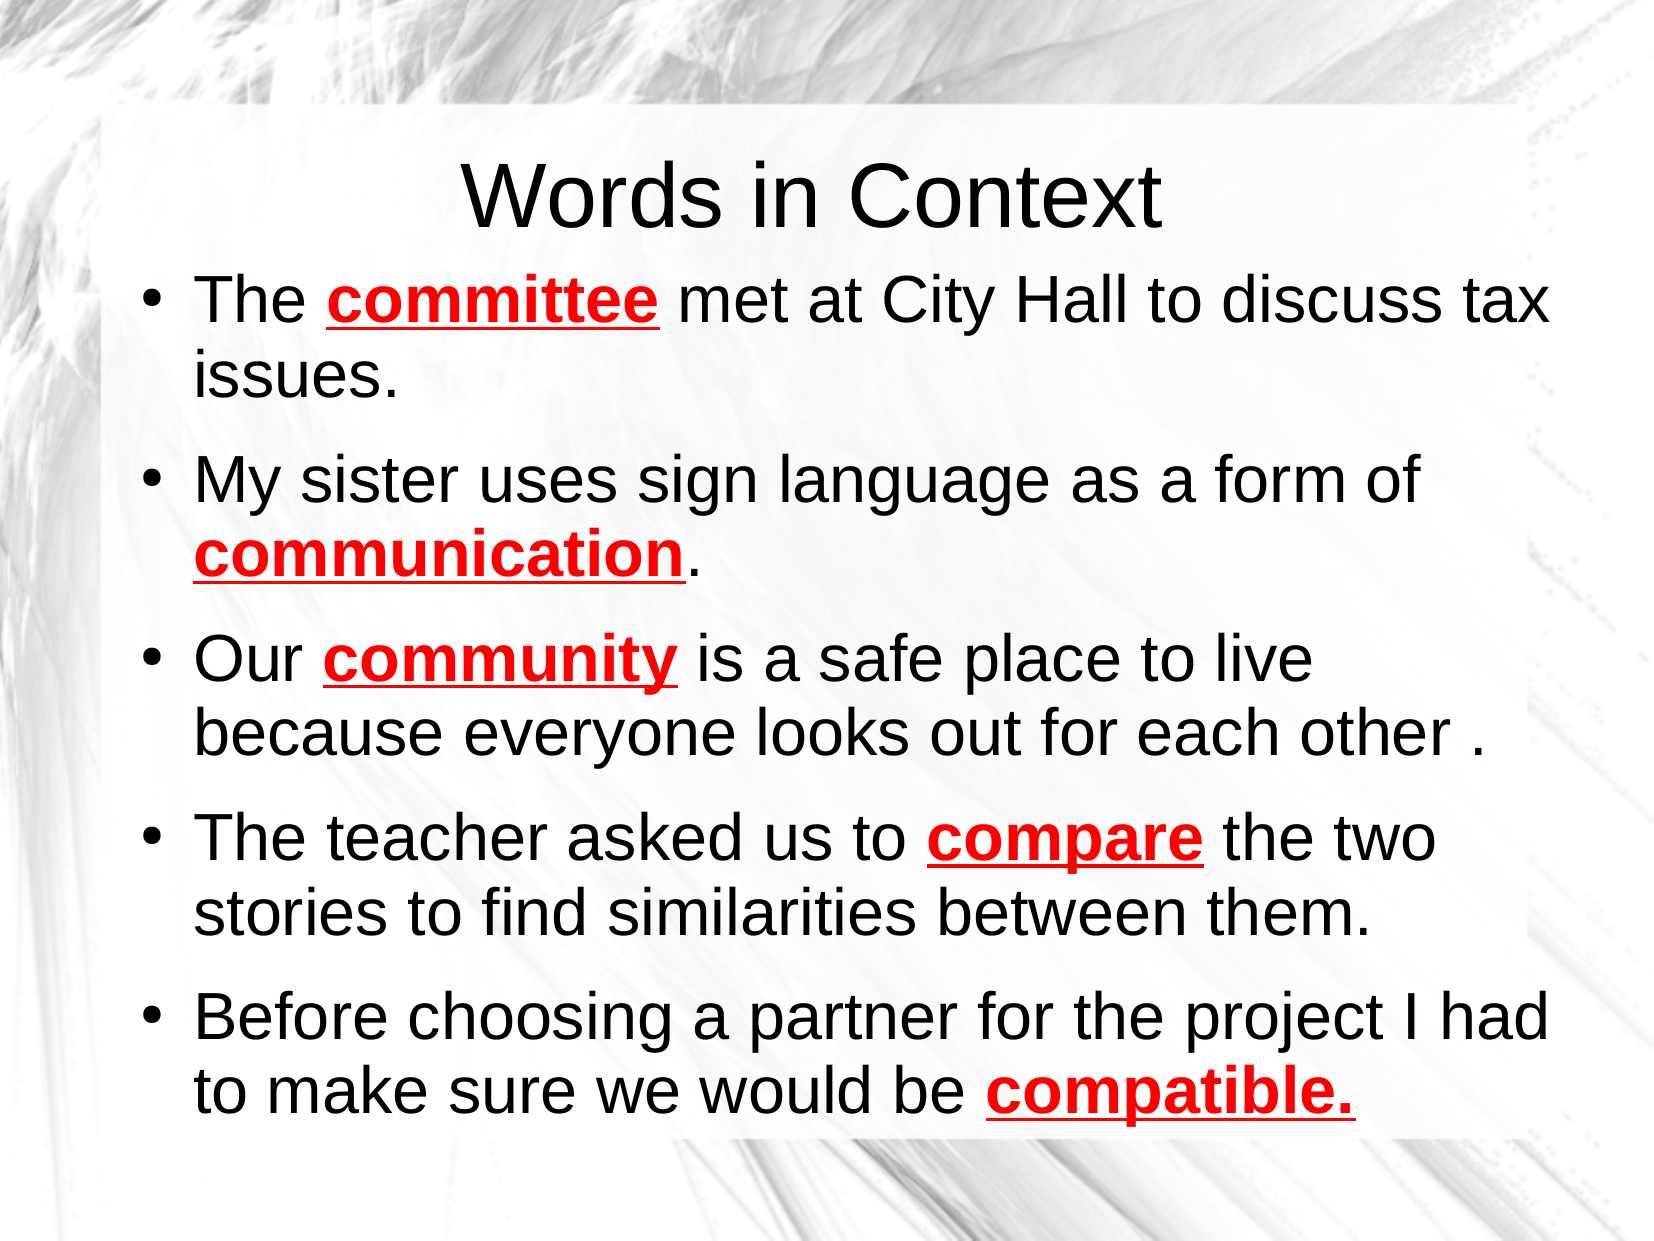

# Words in Context
The committee met at City Hall to discuss tax issues.
My sister uses sign language as a form of communication.
Our community is a safe place to live because everyone looks out for each other .
The teacher asked us to compare the two stories to find similarities between them.
Before choosing a partner for the project I had to make sure we would be compatible.